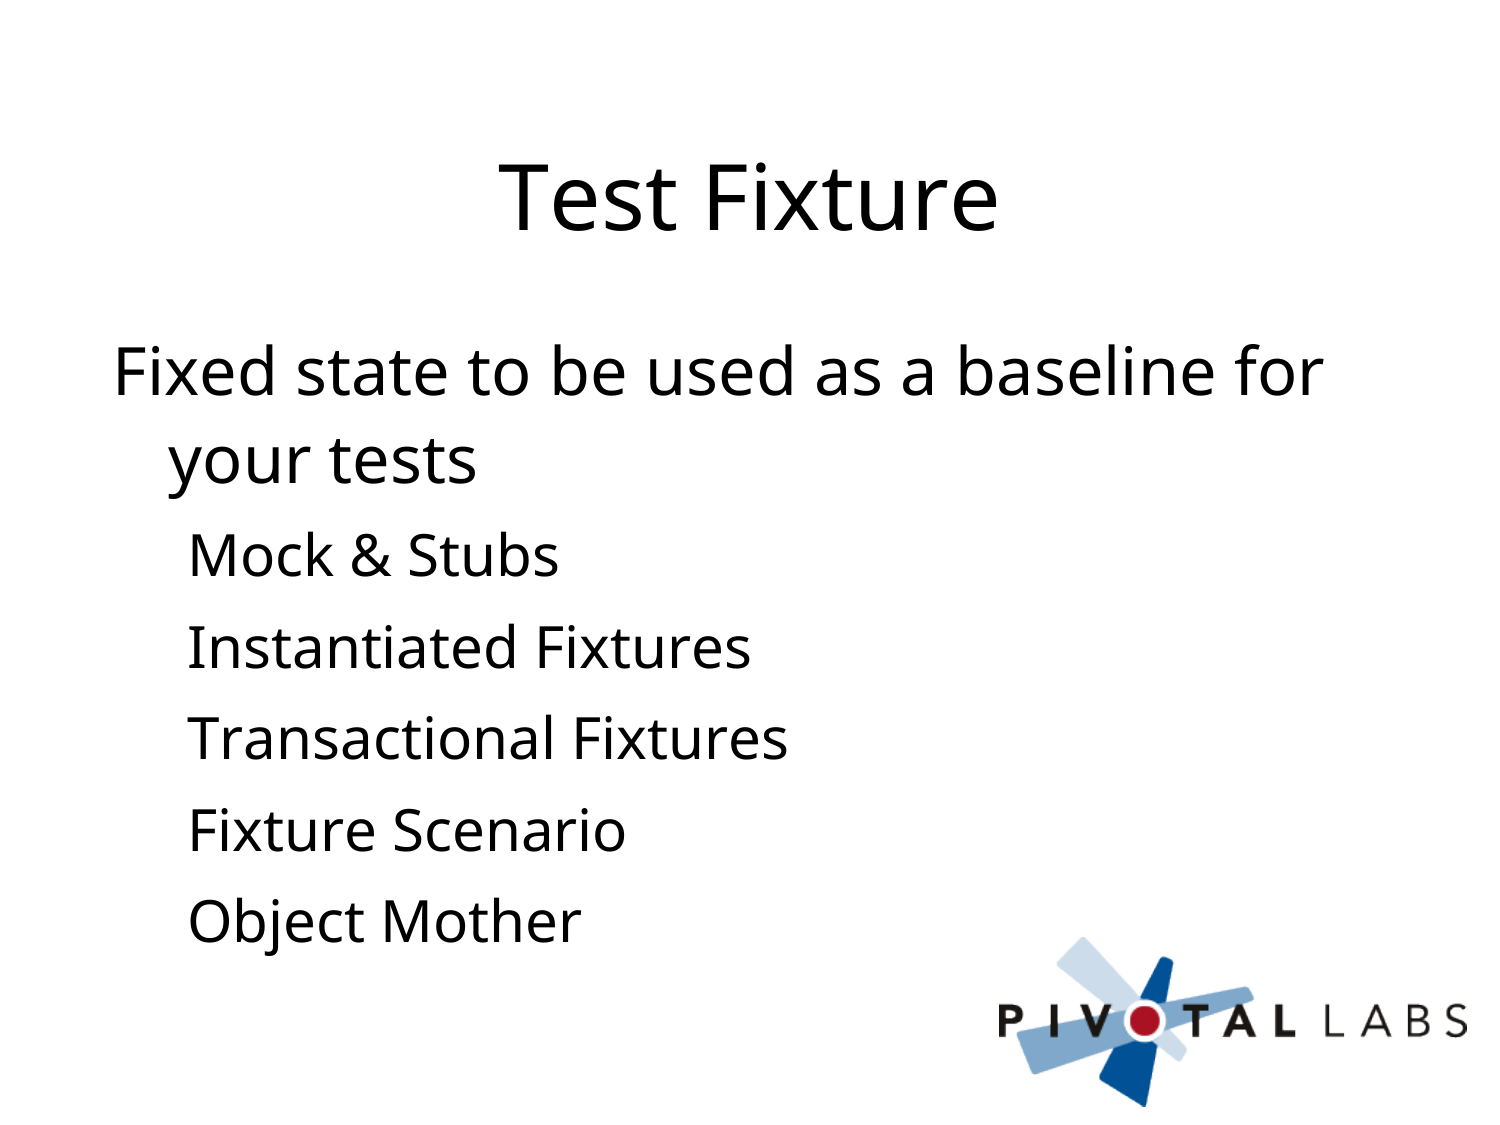

# Test Fixture
Fixed state to be used as a baseline for your tests
Mock & Stubs
Instantiated Fixtures
Transactional Fixtures
Fixture Scenario
Object Mother